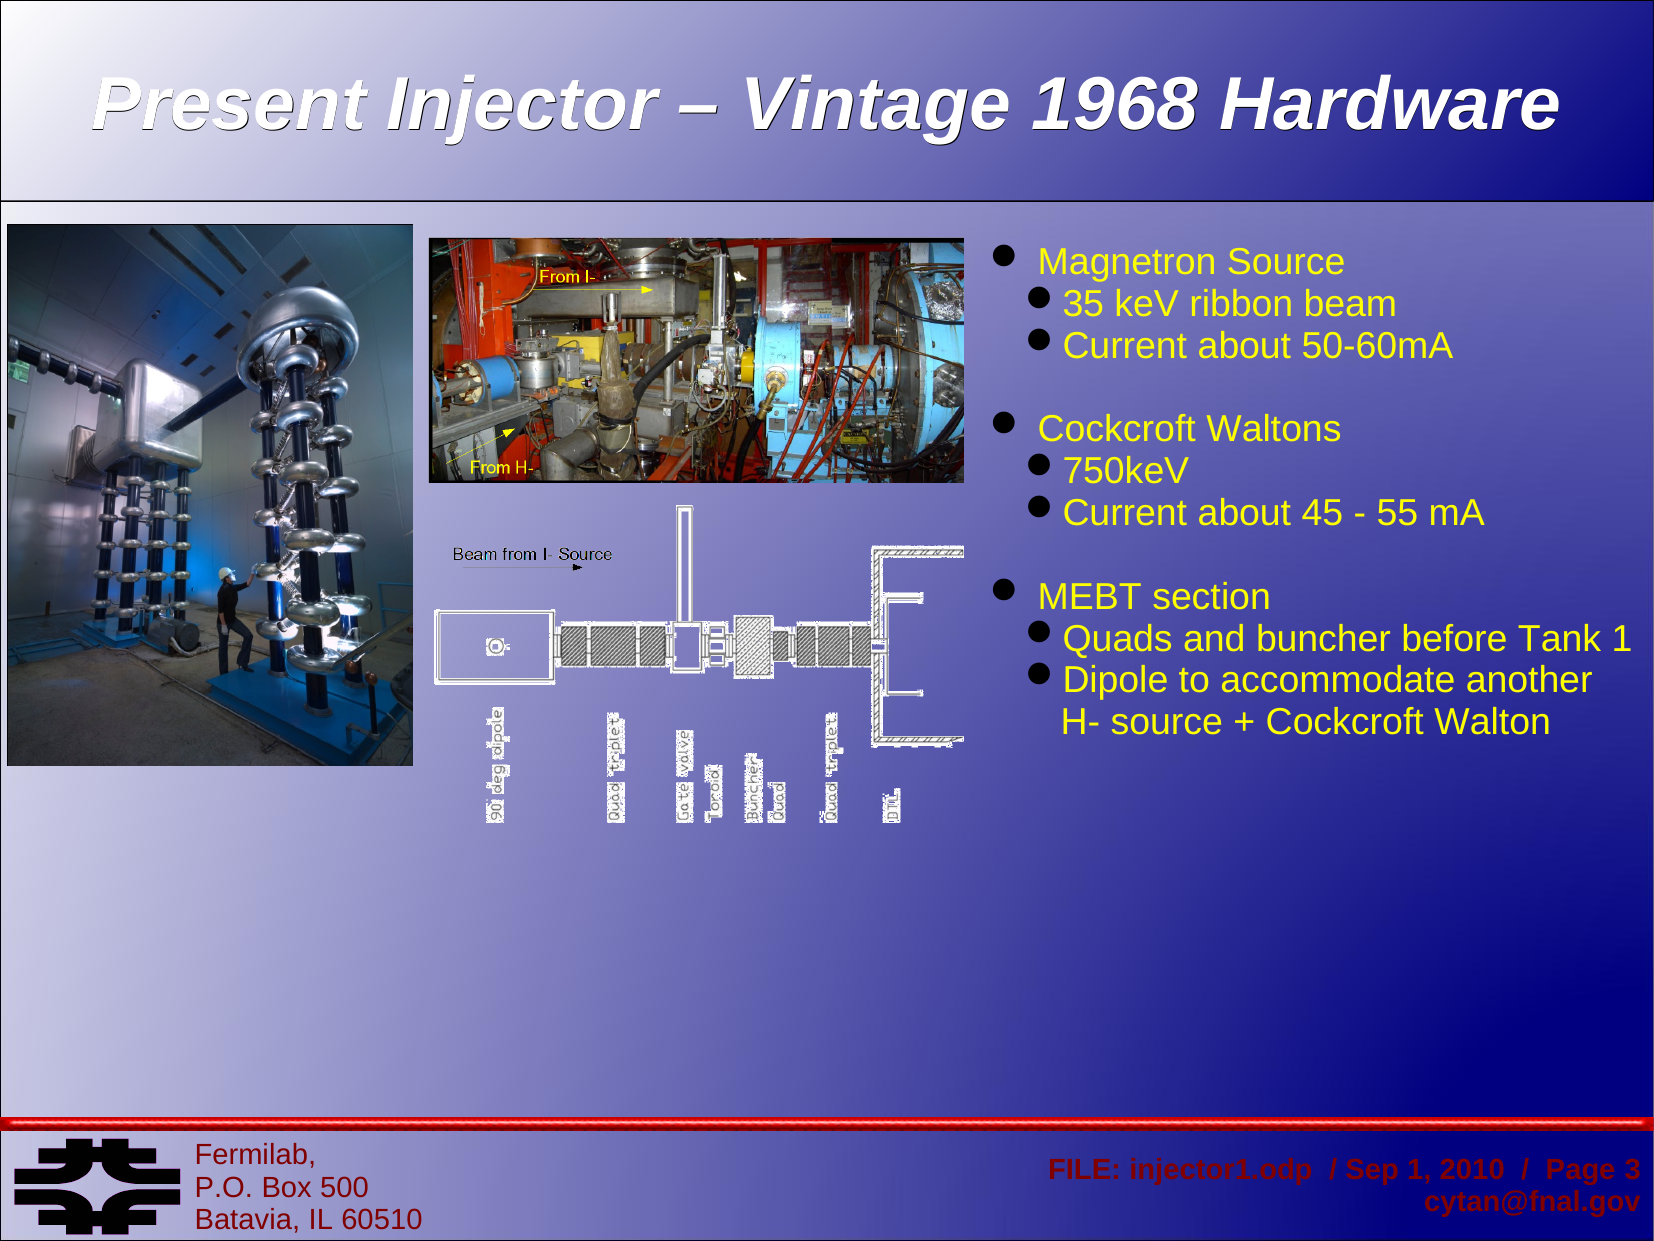

# Present Injector – Vintage 1968 Hardware
 Magnetron Source
35 keV ribbon beam
Current about 50-60mA
 Cockcroft Waltons
750keV
Current about 45 - 55 mA
 MEBT section
Quads and buncher before Tank 1
Dipole to accommodate another H- source + Cockcroft Walton